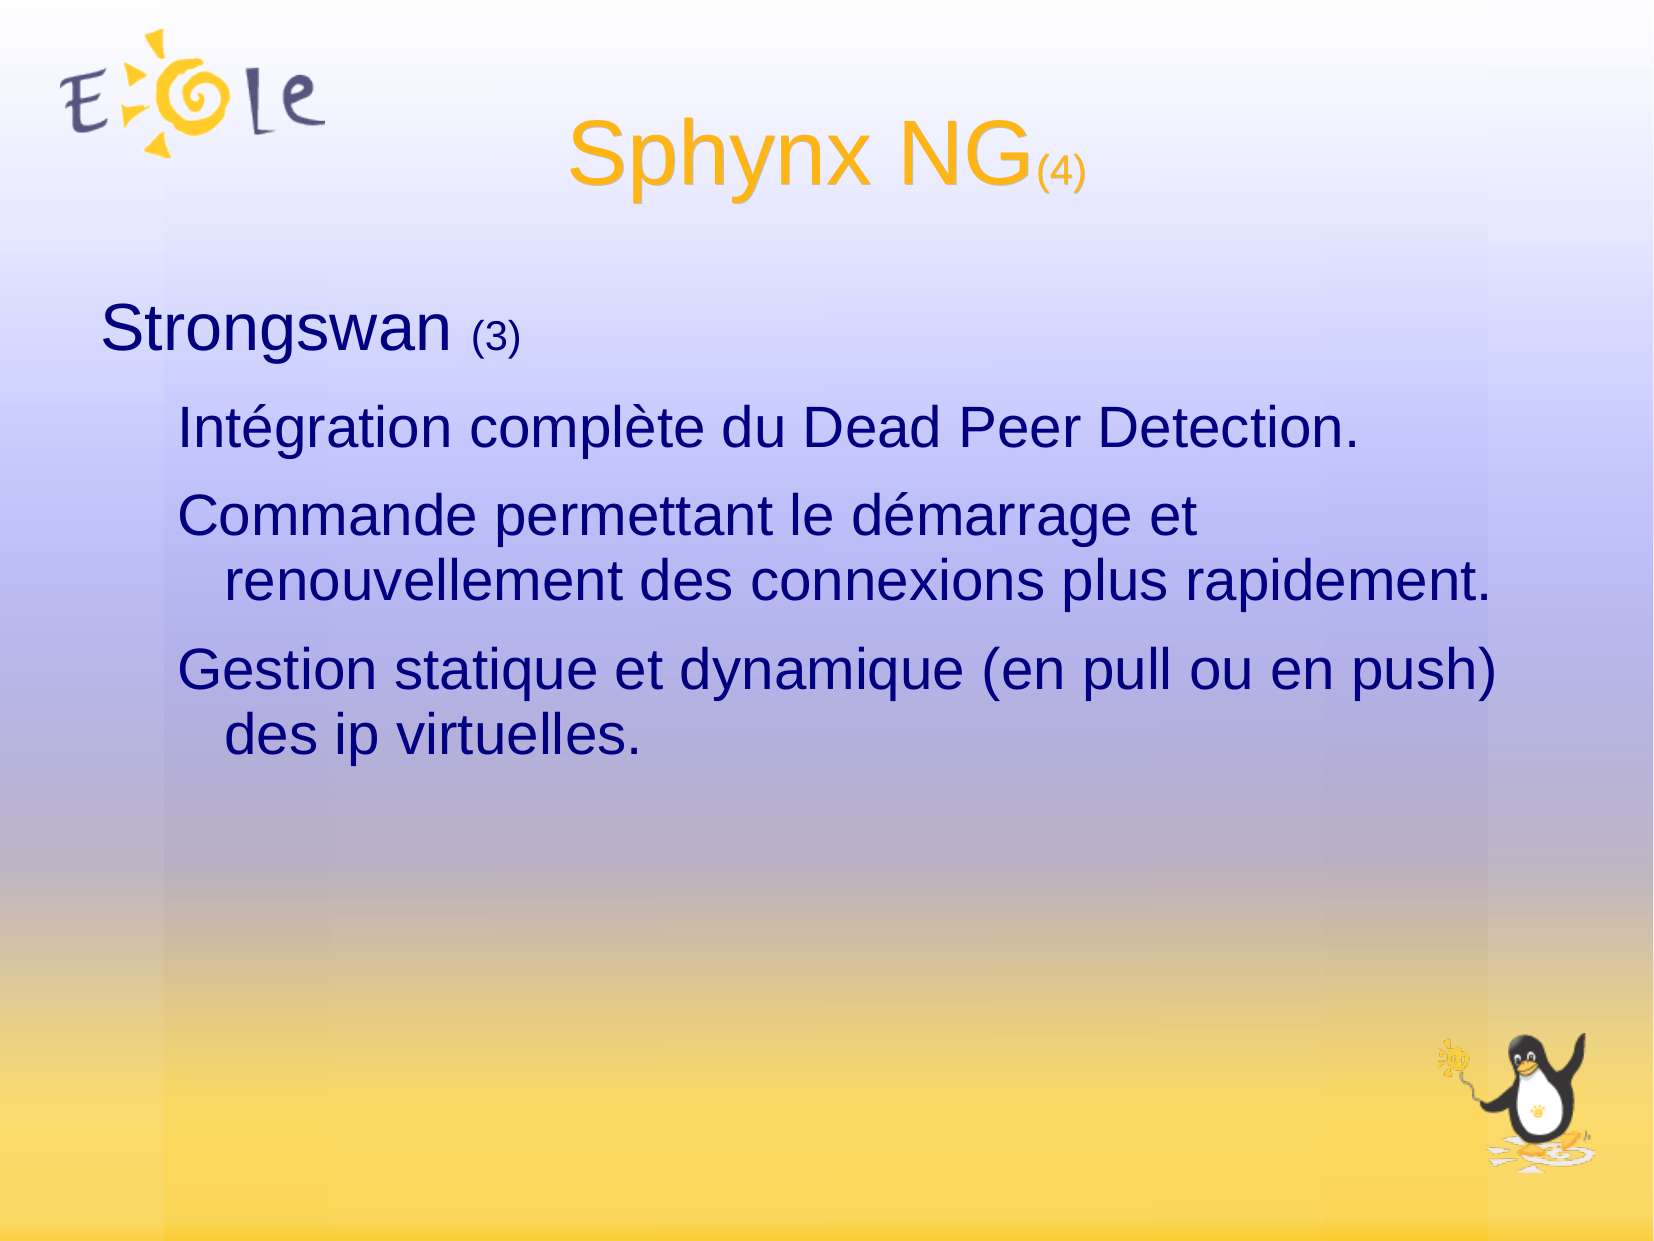

Sphynx NG(4)
# Strongswan (3)
Intégration complète du Dead Peer Detection.
Commande permettant le démarrage et renouvellement des connexions plus rapidement.
Gestion statique et dynamique (en pull ou en push) des ip virtuelles.